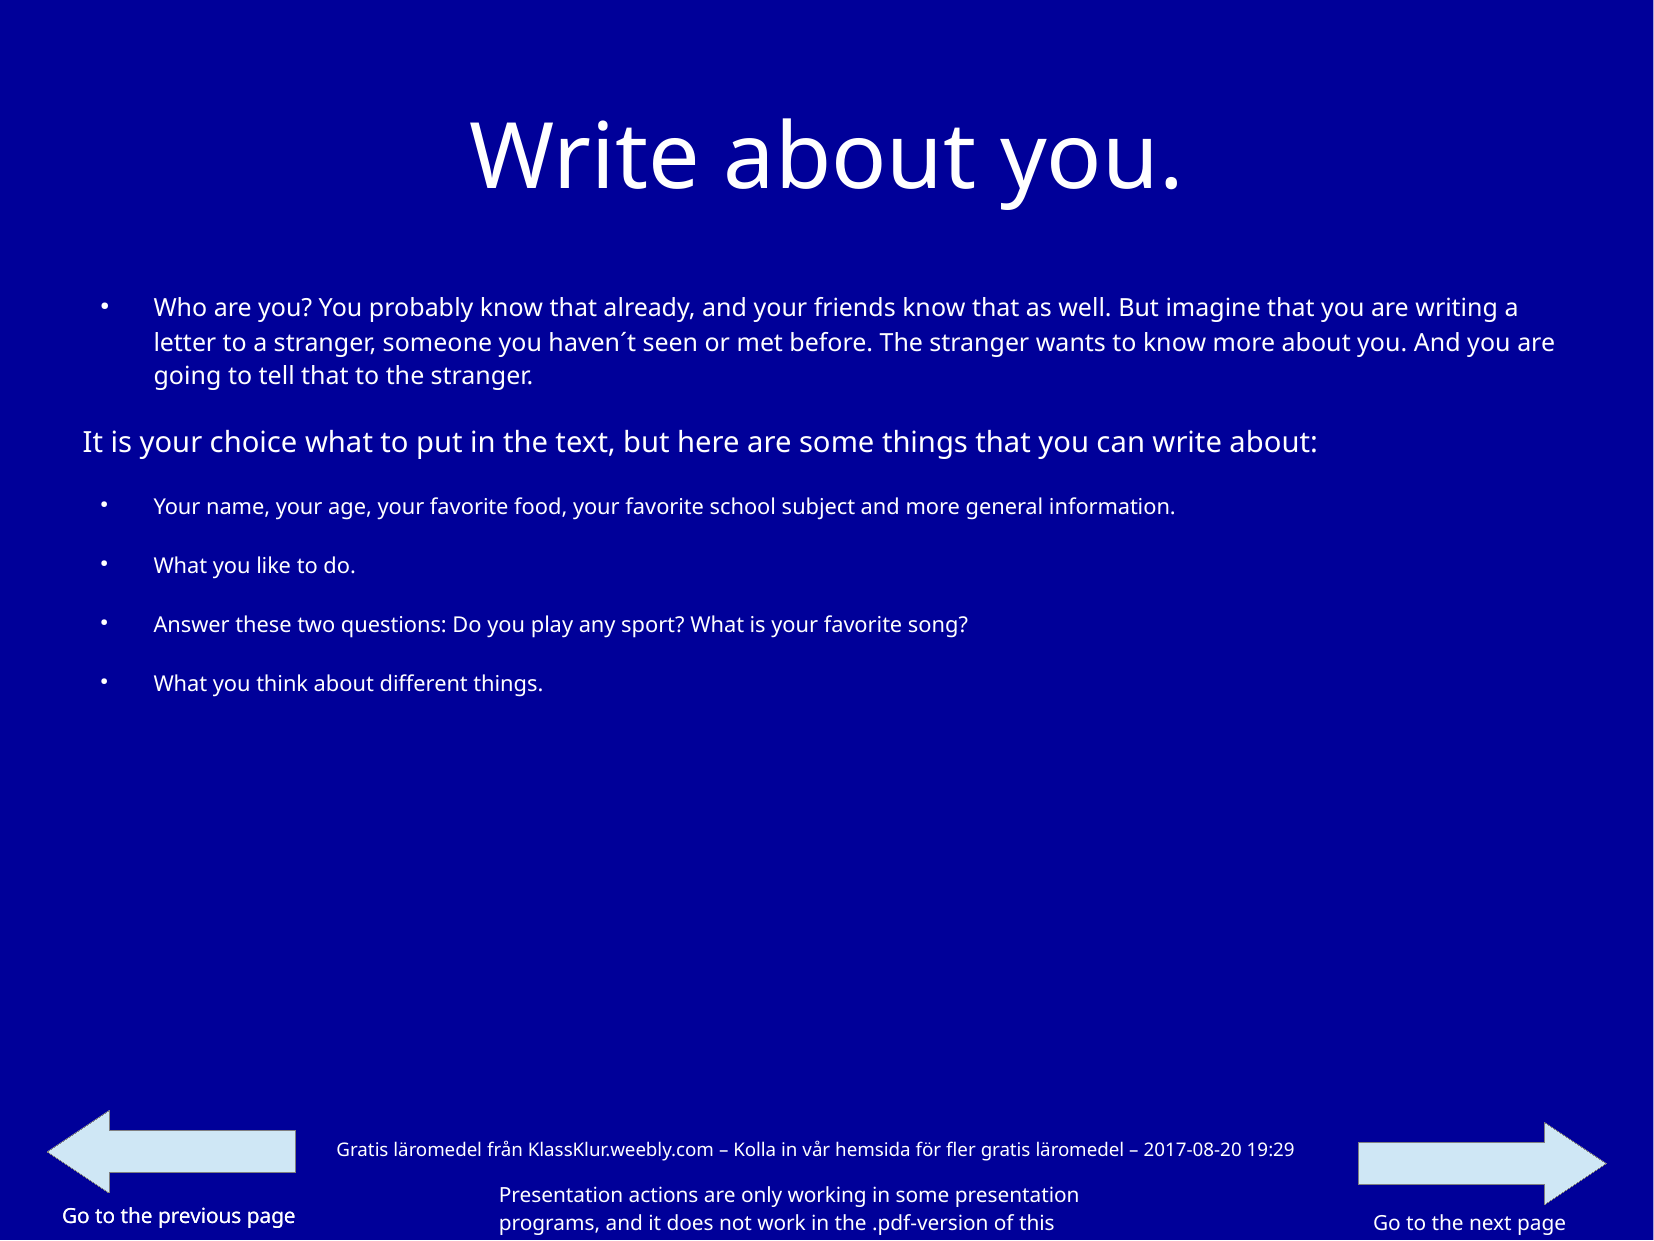

# Write about you.
Who are you? You probably know that already, and your friends know that as well. But imagine that you are writing a letter to a stranger, someone you haven´t seen or met before. The stranger wants to know more about you. And you are going to tell that to the stranger.
It is your choice what to put in the text, but here are some things that you can write about:
Your name, your age, your favorite food, your favorite school subject and more general information.
What you like to do.
Answer these two questions: Do you play any sport? What is your favorite song?
What you think about different things.
Gratis läromedel från KlassKlur.weebly.com – Kolla in vår hemsida för fler gratis läromedel – 2017-08-20 19:29
Presentation actions are only working in some presentation programs, and it does not work in the .pdf-version of this presentation.
Go to the previous page
Go to the previous page
Go to the next page